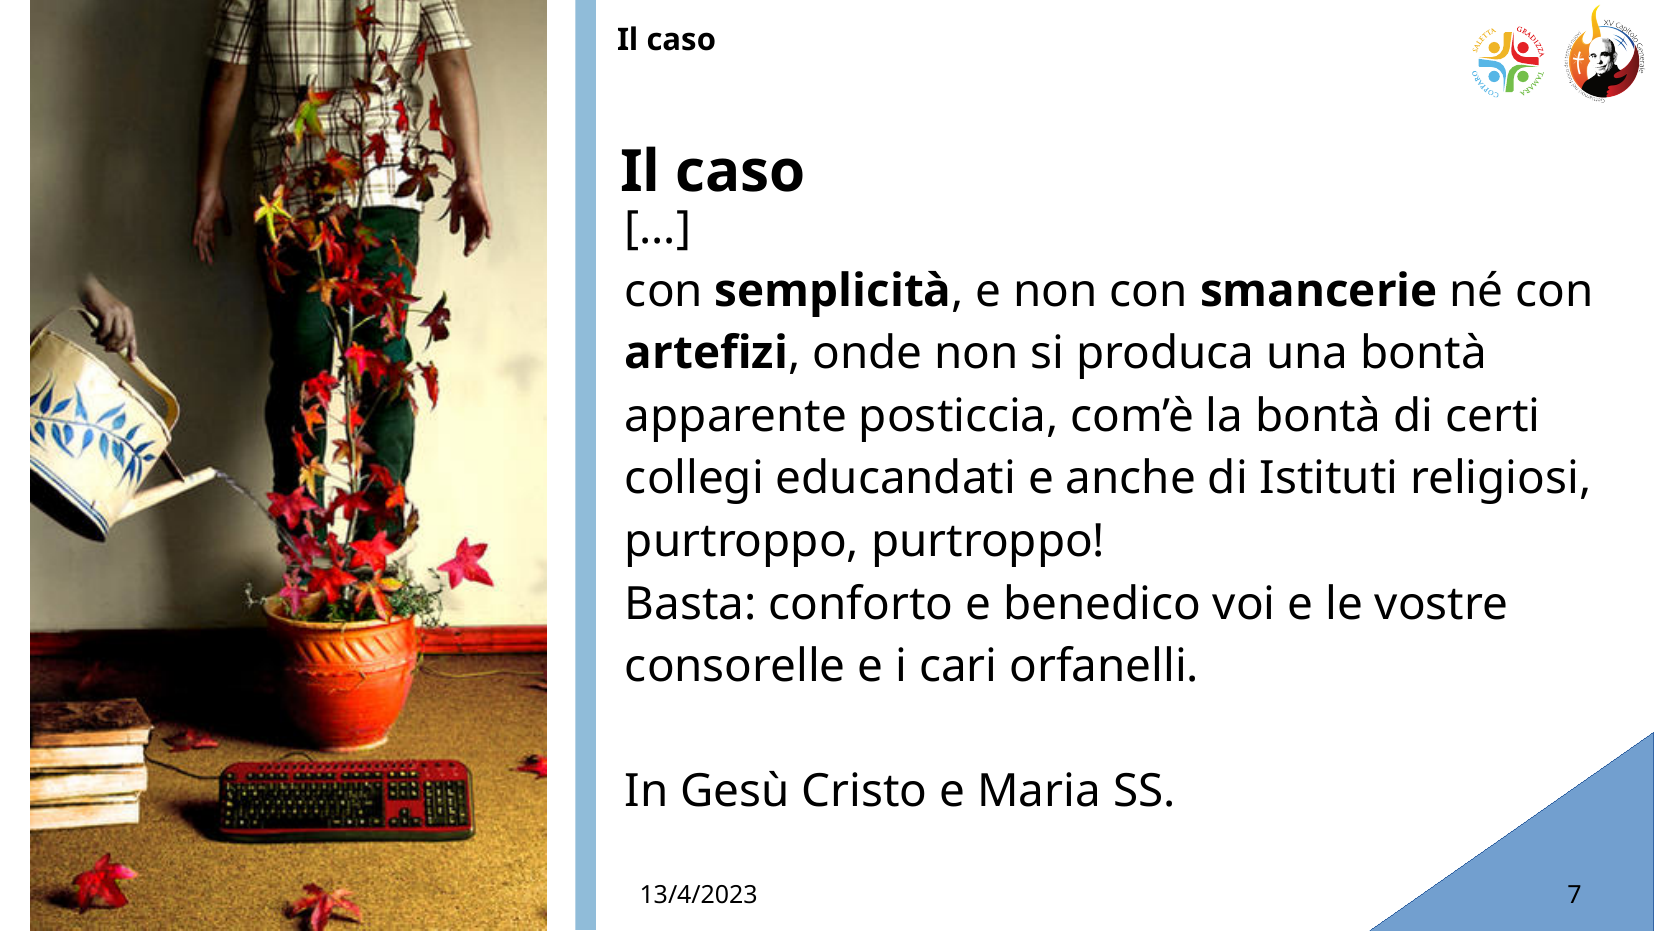

Il caso
Il caso
# […]
con semplicità, e non con smancerie né con artefizi, onde non si produca una bontà apparente posticcia, com’è la bontà di certi collegi educandati e anche di Istituti religiosi, purtroppo, purtroppo!
Basta: conforto e benedico voi e le vostre consorelle e i cari orfanelli.
In Gesù Cristo e Maria SS.